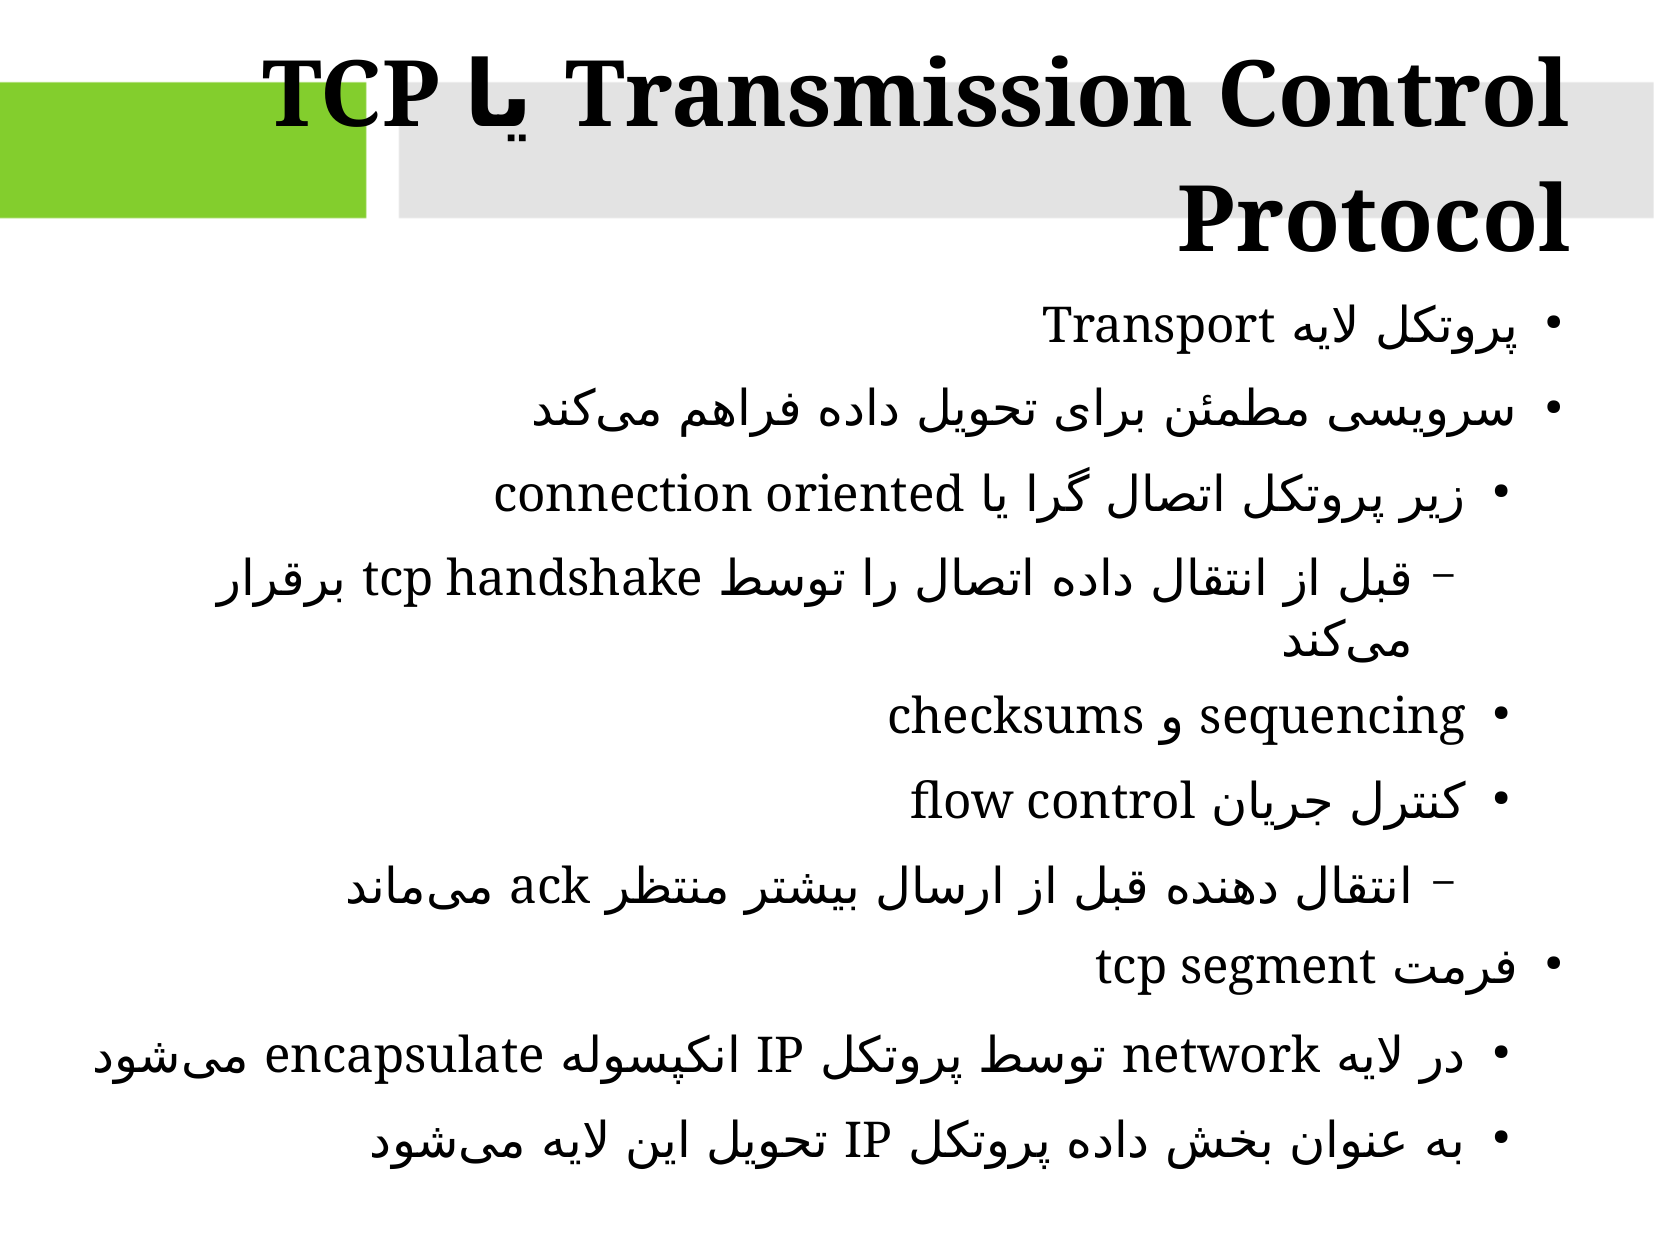

# TCP یا Transmission Control Protocol
پروتکل لایه Transport
سرویسی مطمئن برای تحویل داده فراهم می‌کند
زیر پروتکل اتصال گرا یا connection oriented
قبل از انتقال داده اتصال را توسط tcp handshake برقرار می‌کند
sequencing و checksums
کنترل جریان flow control
انتقال دهنده قبل از ارسال بیشتر منتظر ack می‌ماند
فرمت tcp segment
در لایه network توسط پروتکل IP انکپسوله encapsulate می‌شود
به عنوان بخش داده پروتکل IP تحویل این لایه می‌شود